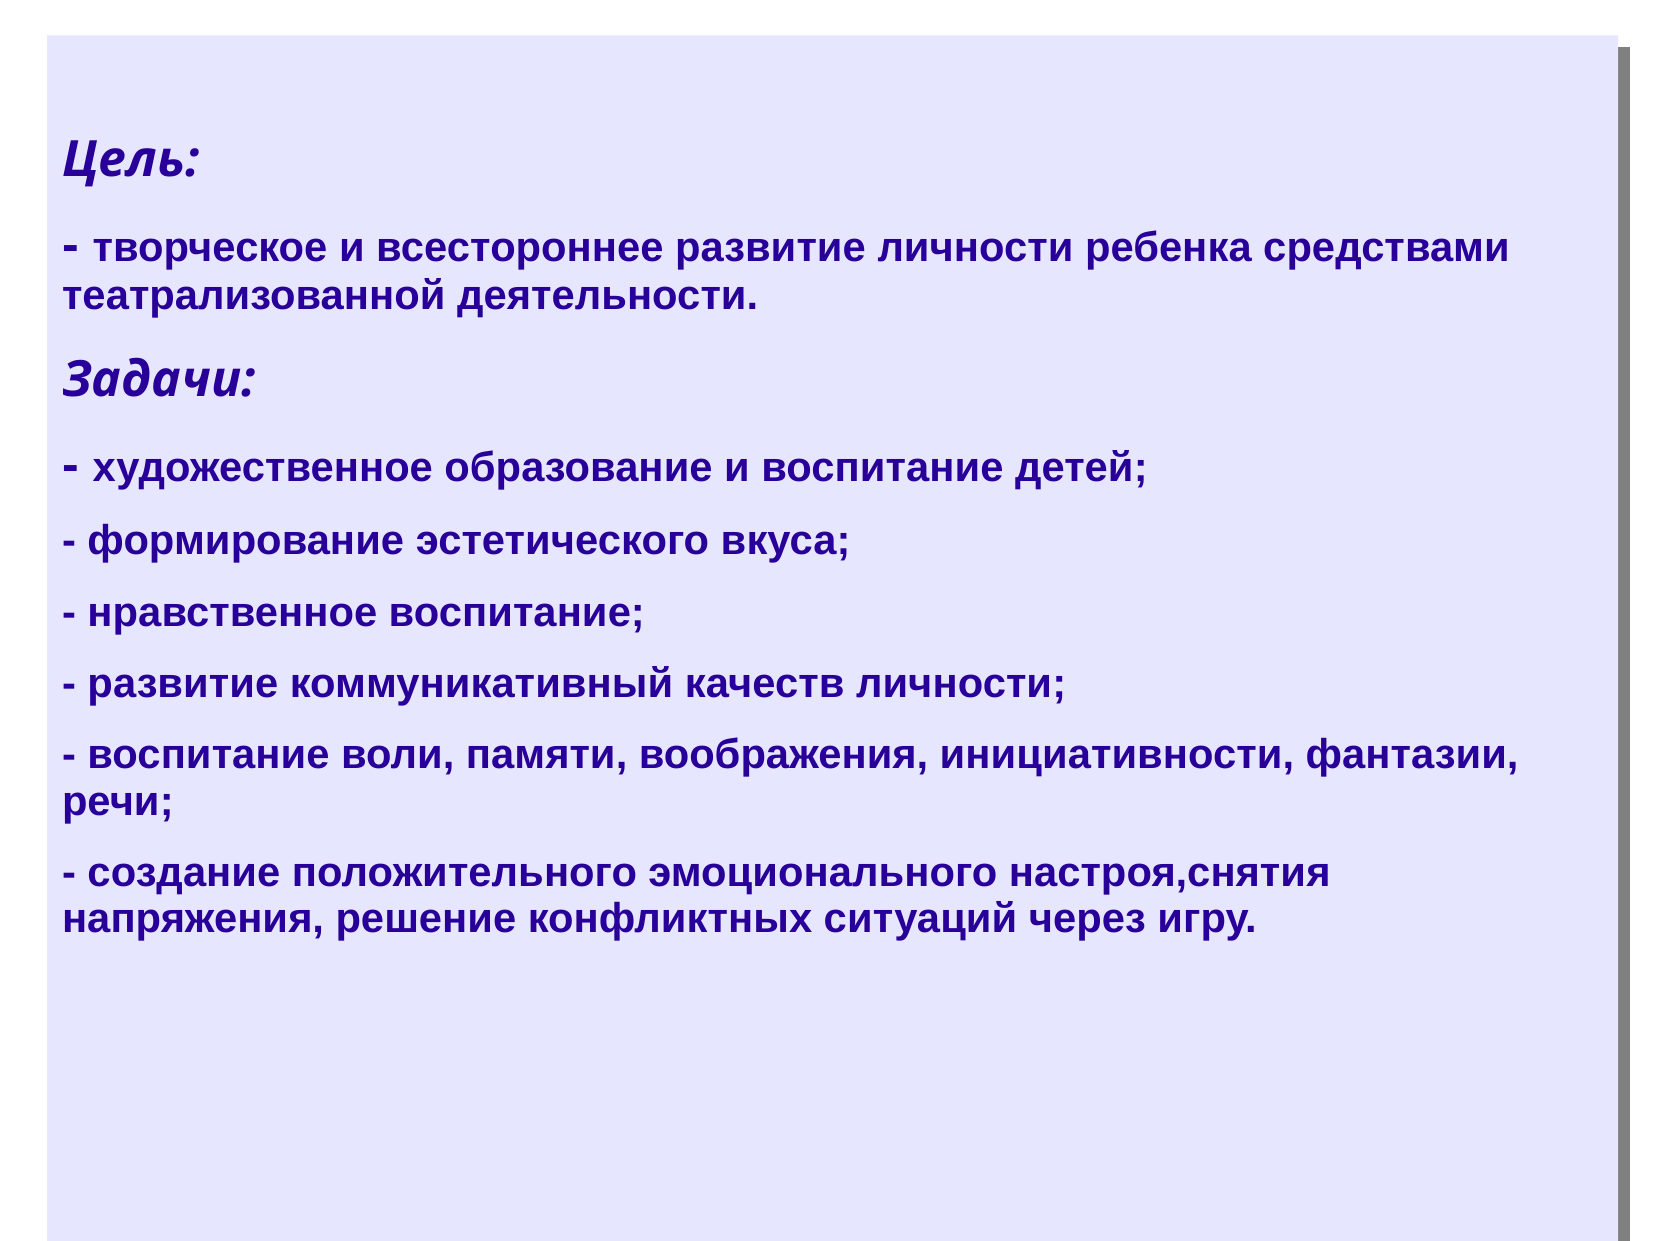

Цель:
- творческое и всестороннее развитие личности ребенка средствами театрализованной деятельности.
Задачи:
- художественное образование и воспитание детей;
- формирование эстетического вкуса;
- нравственное воспитание;
- развитие коммуникативный качеств личности;
- воспитание воли, памяти, воображения, инициативности, фантазии, речи;
- создание положительного эмоционального настроя,снятия напряжения, решение конфликтных ситуаций через игру.